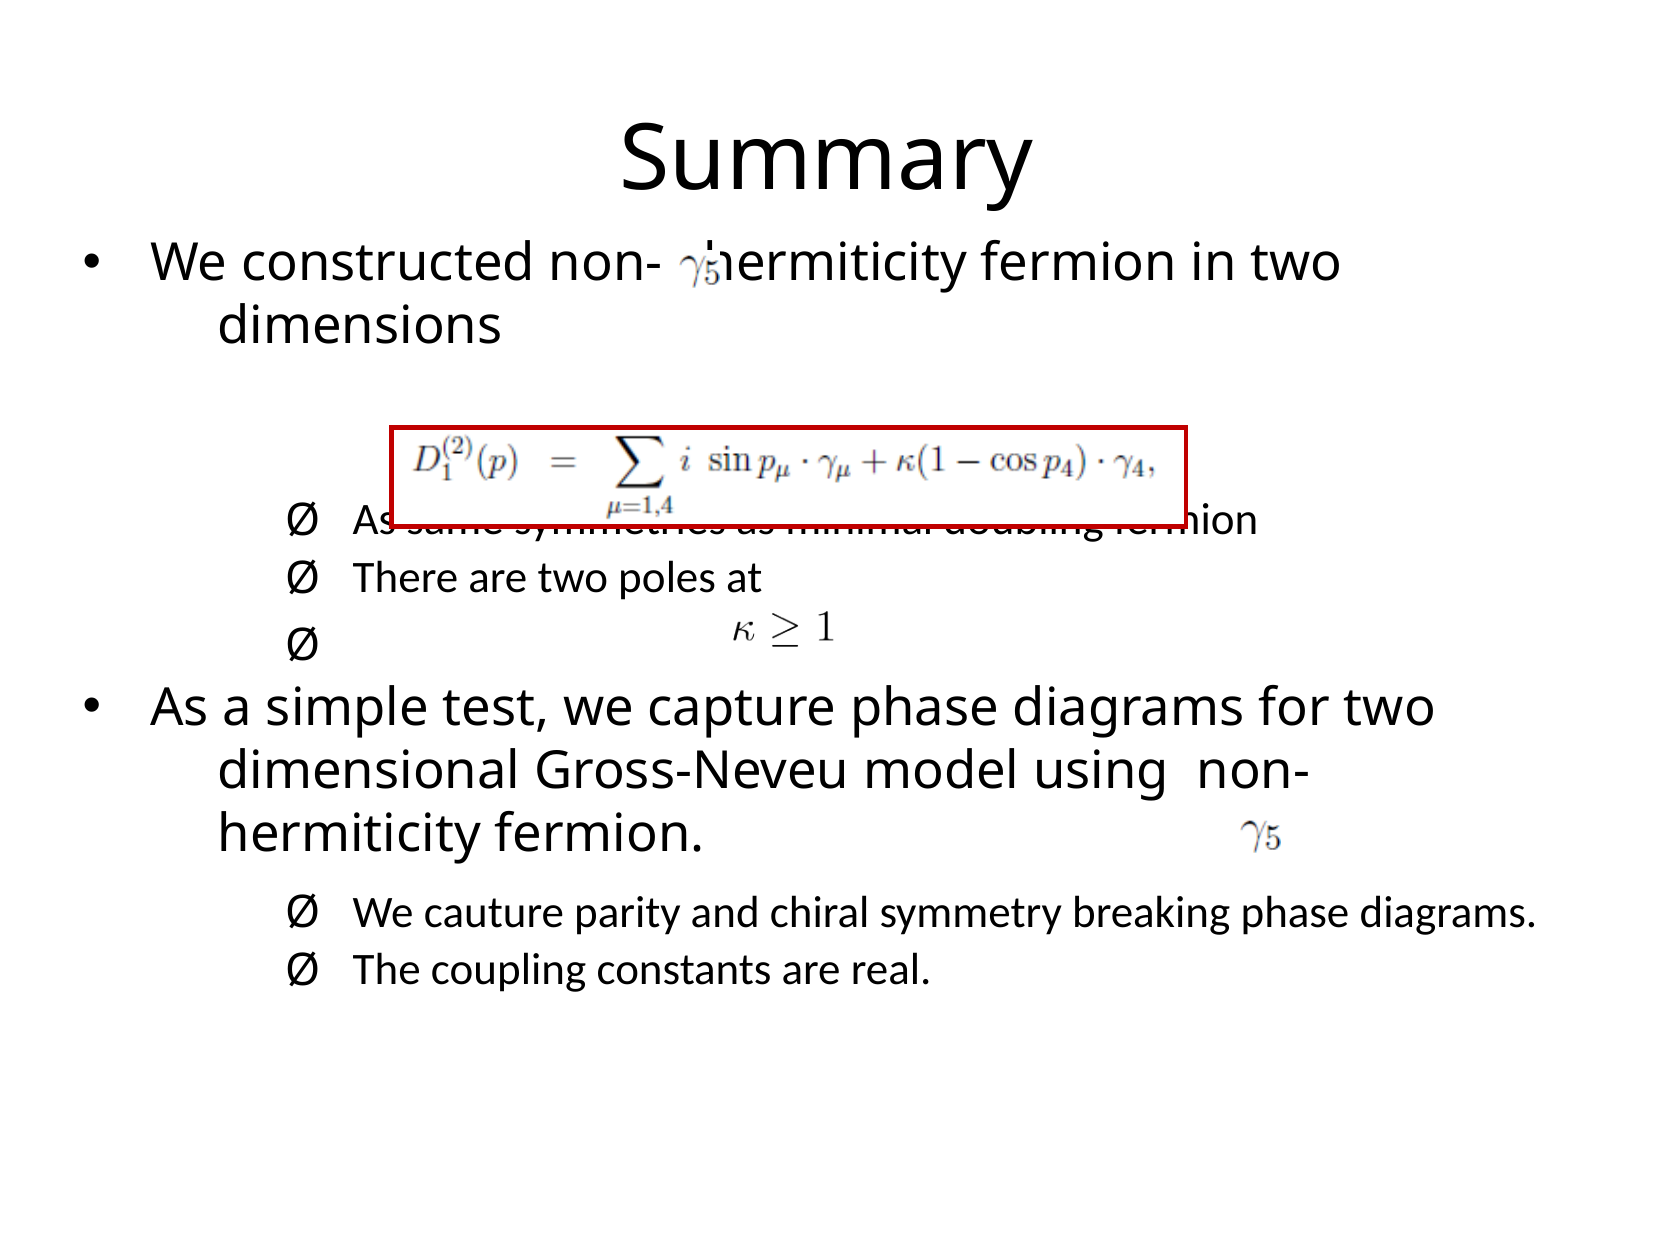

# Summary
We constructed non- hermiticity fermion in two dimensions
As same symmetries as minimal doubling fermion
There are two poles at
As a simple test, we capture phase diagrams for two dimensional Gross-Neveu model using non- hermiticity fermion.
We cauture parity and chiral symmetry breaking phase diagrams.
The coupling constants are real.